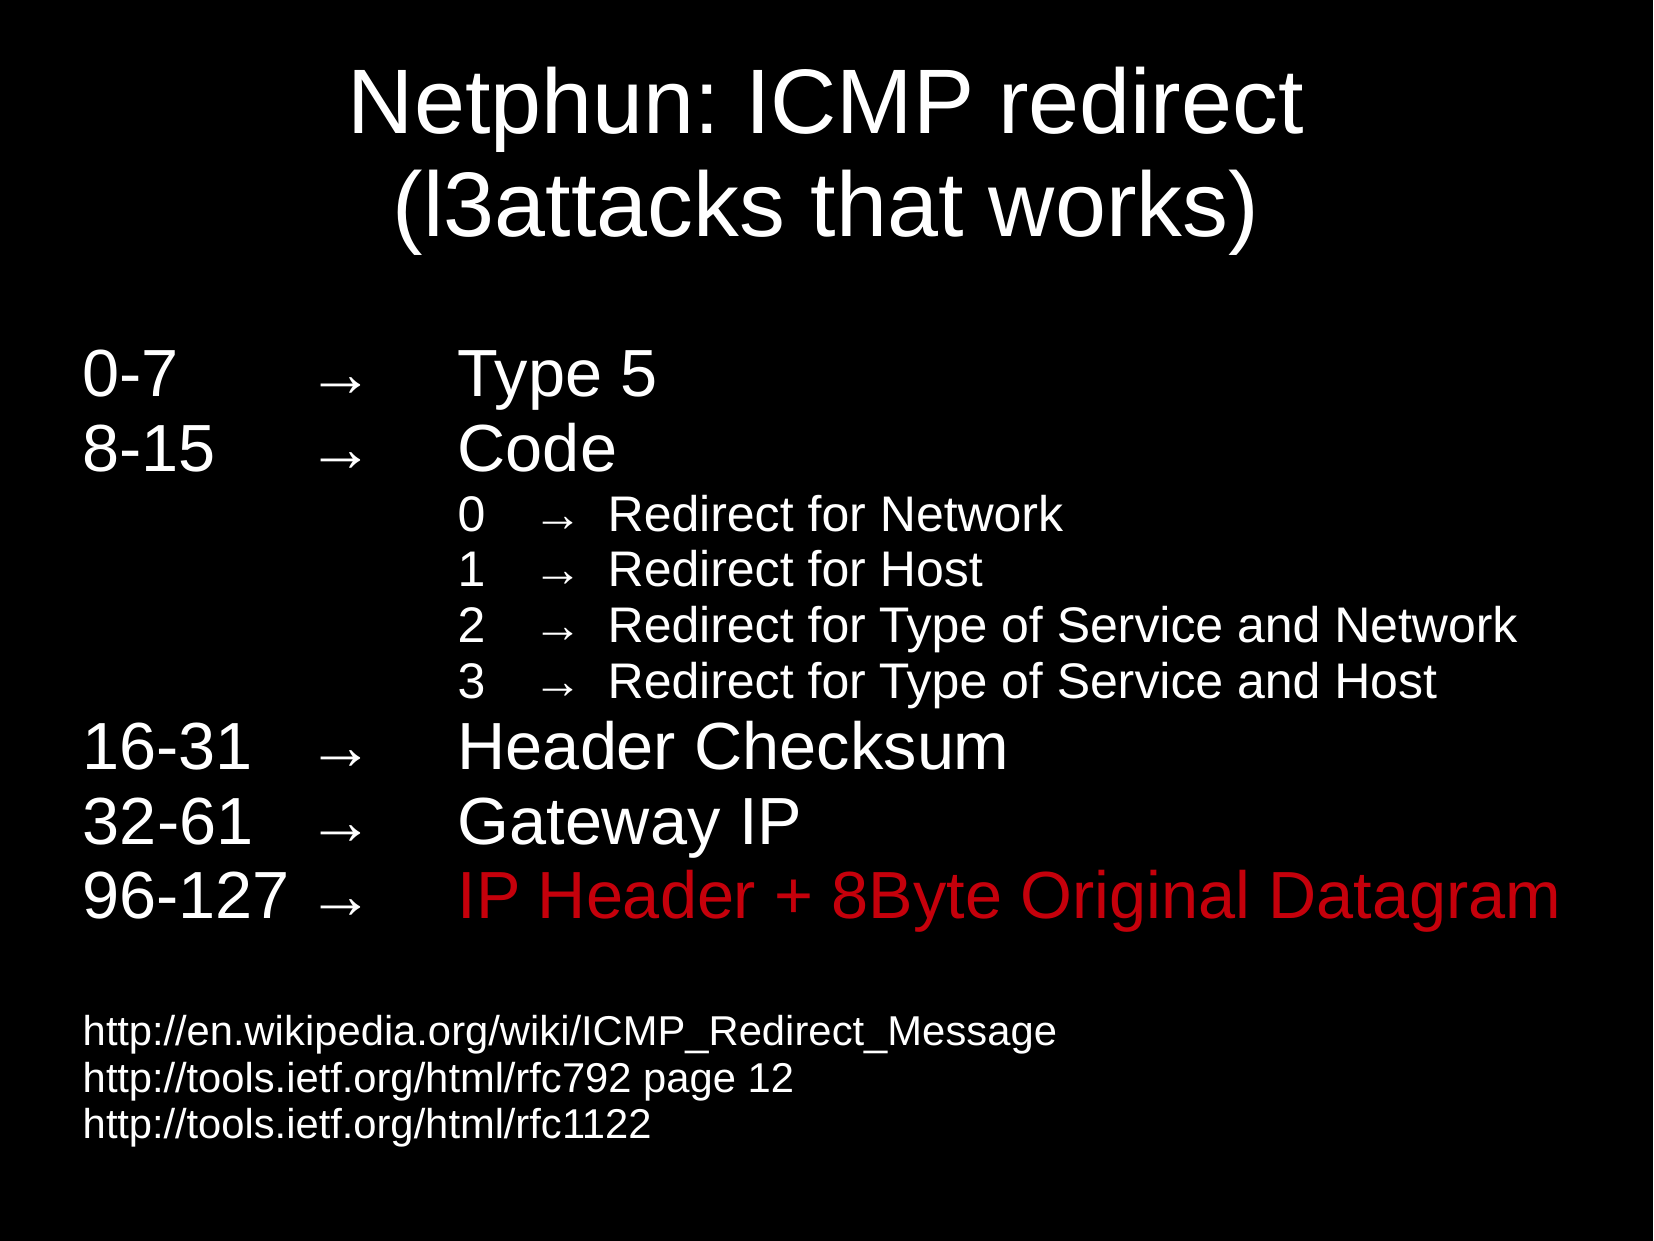

# Netphun: ICMP redirect (l3attacks that works)
0-7		→		Type 5
8-15		→		Code
					0	→ 	Redirect for Network
					1	→ 	Redirect for Host
					2	→ 	Redirect for Type of Service and Network
					3	→ 	Redirect for Type of Service and Host
16-31	→		Header Checksum
32	-61	→		Gateway IP
96-127	→		IP Header + 8Byte Original Datagram
http://en.wikipedia.org/wiki/ICMP_Redirect_Message
http://tools.ietf.org/html/rfc792 page 12
http://tools.ietf.org/html/rfc1122